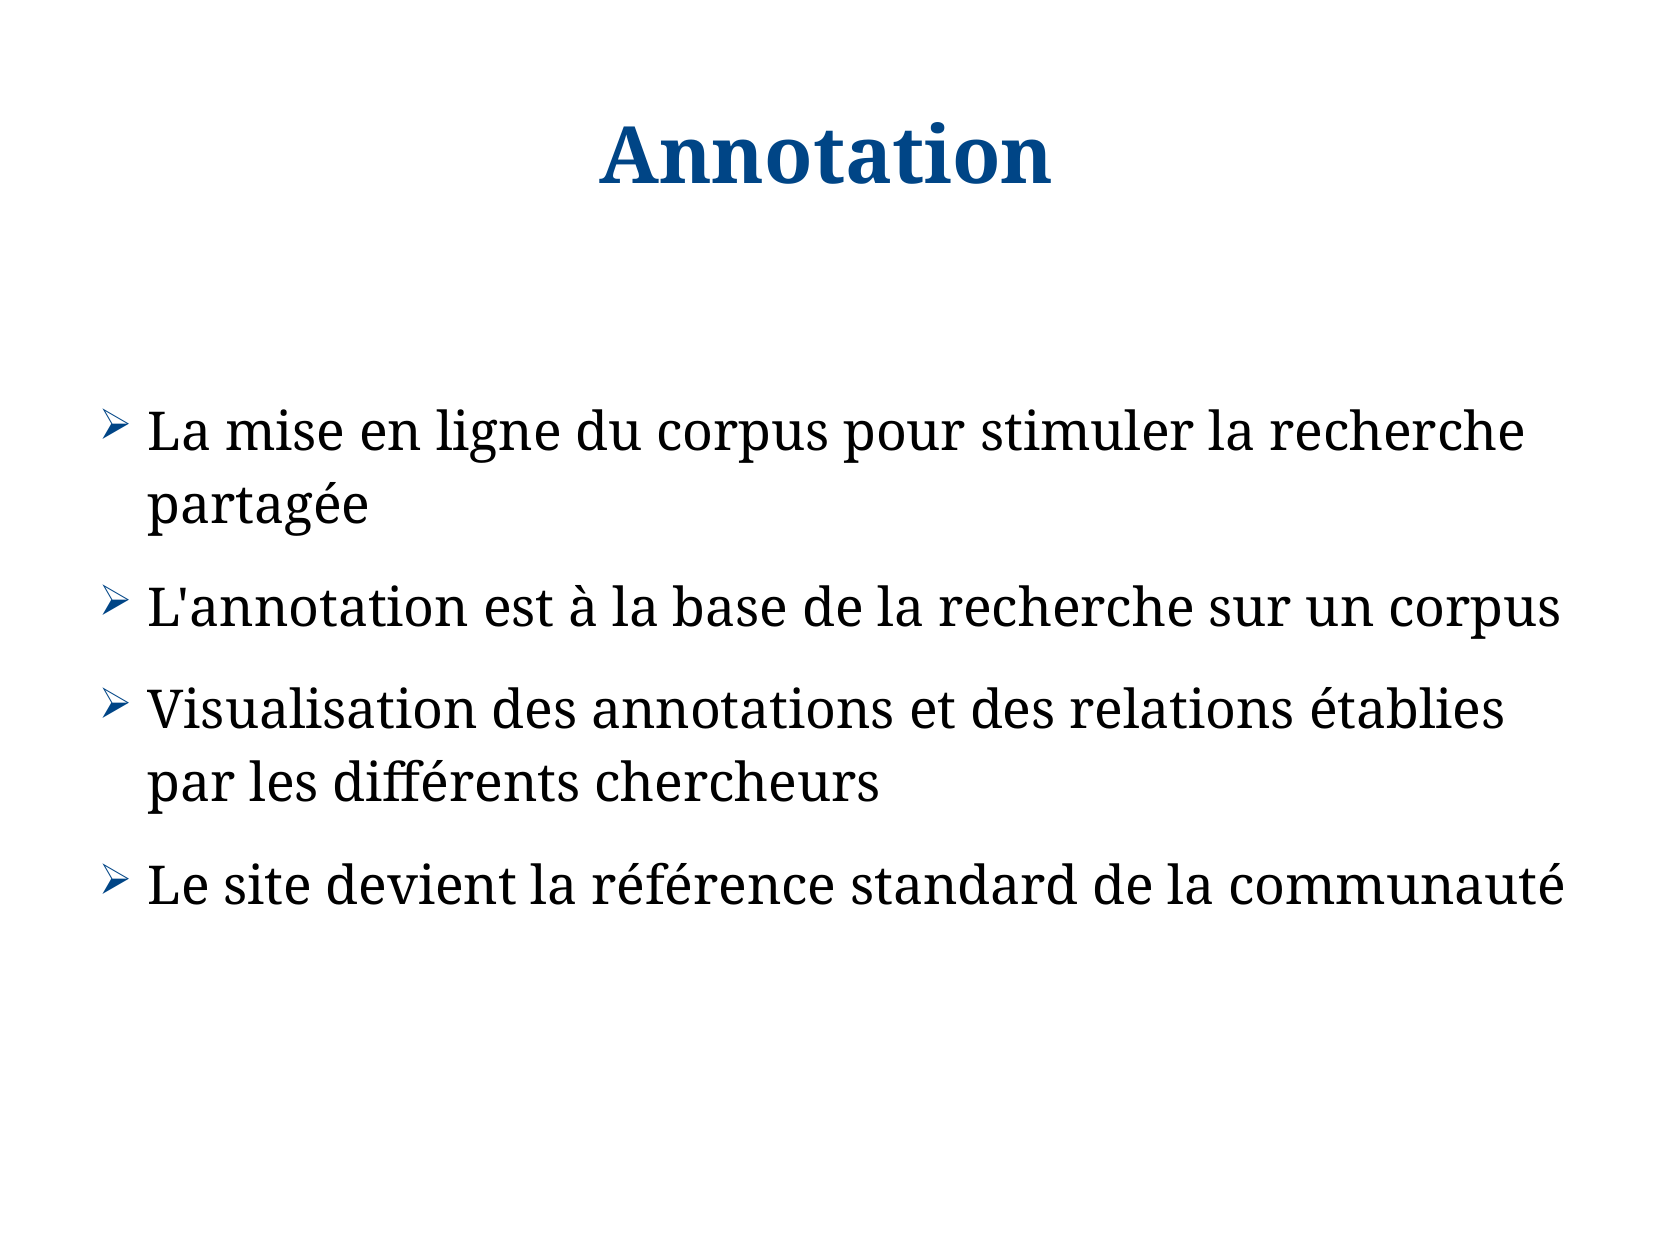

# Annotation
La mise en ligne du corpus pour stimuler la recherche partagée
L'annotation est à la base de la recherche sur un corpus
Visualisation des annotations et des relations établies par les différents chercheurs
Le site devient la référence standard de la communauté